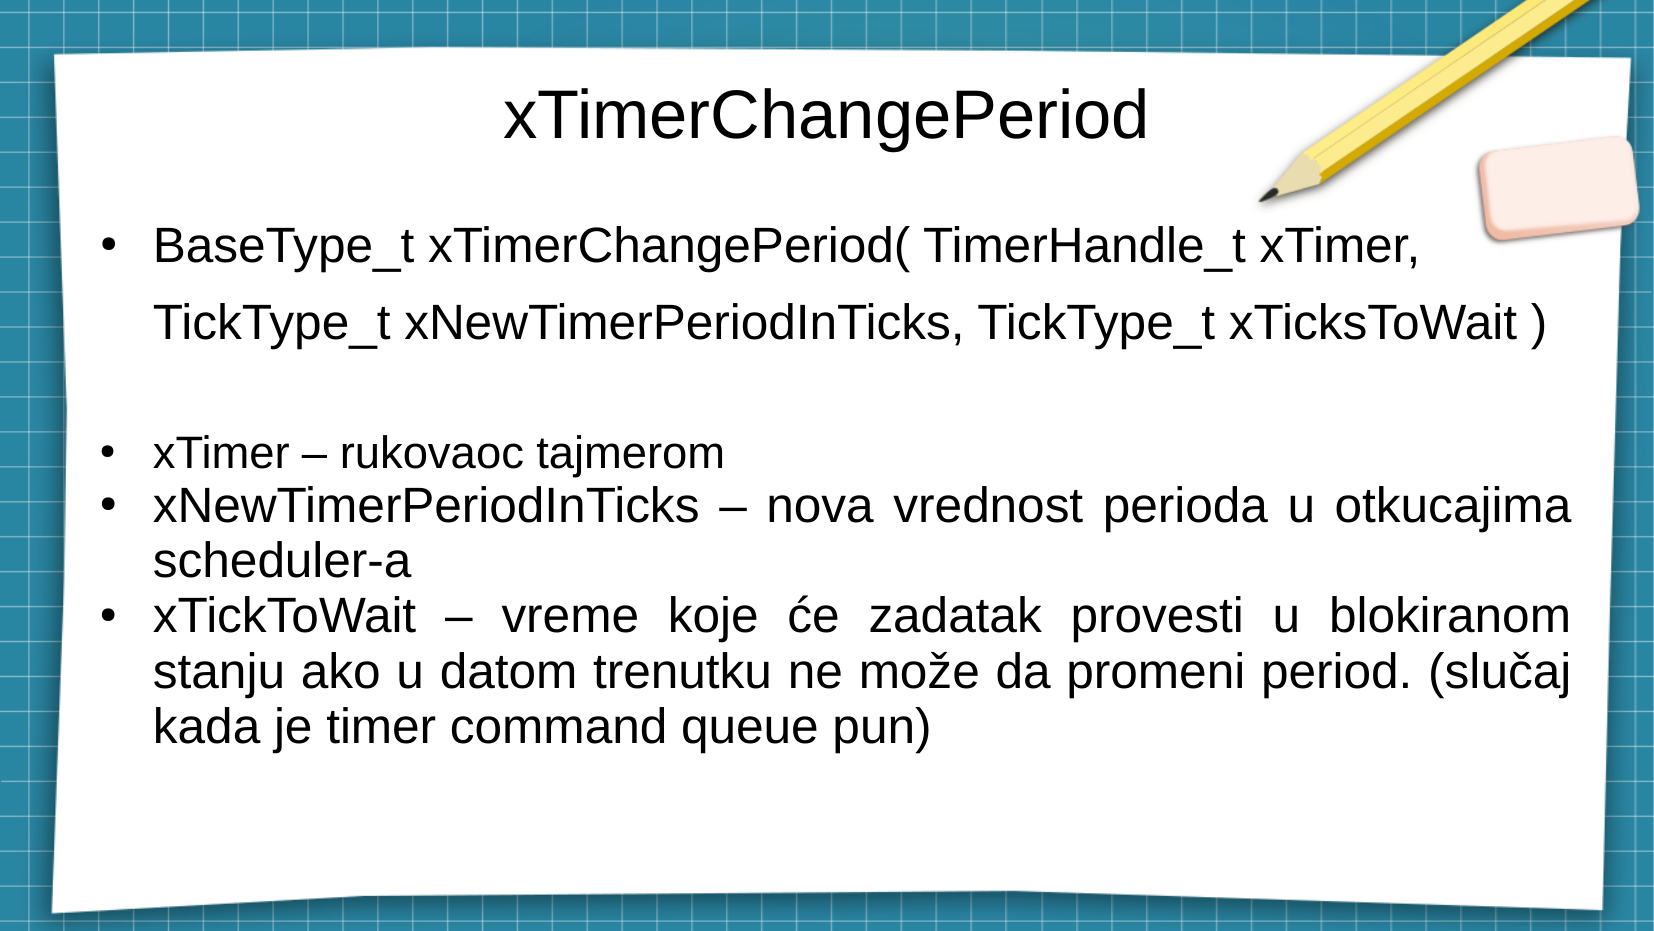

# xTimerChangePeriod
BaseType_t xTimerChangePeriod( TimerHandle_t xTimer,
TickType_t xNewTimerPeriodInTicks, TickType_t xTicksToWait )
xTimer – rukovaoc tajmerom
xNewTimerPeriodInTicks – nova vrednost perioda u otkucajima scheduler-a
xTickToWait – vreme koje će zadatak provesti u blokiranom stanju ako u datom trenutku ne može da promeni period. (slučaj kada je timer command queue pun)